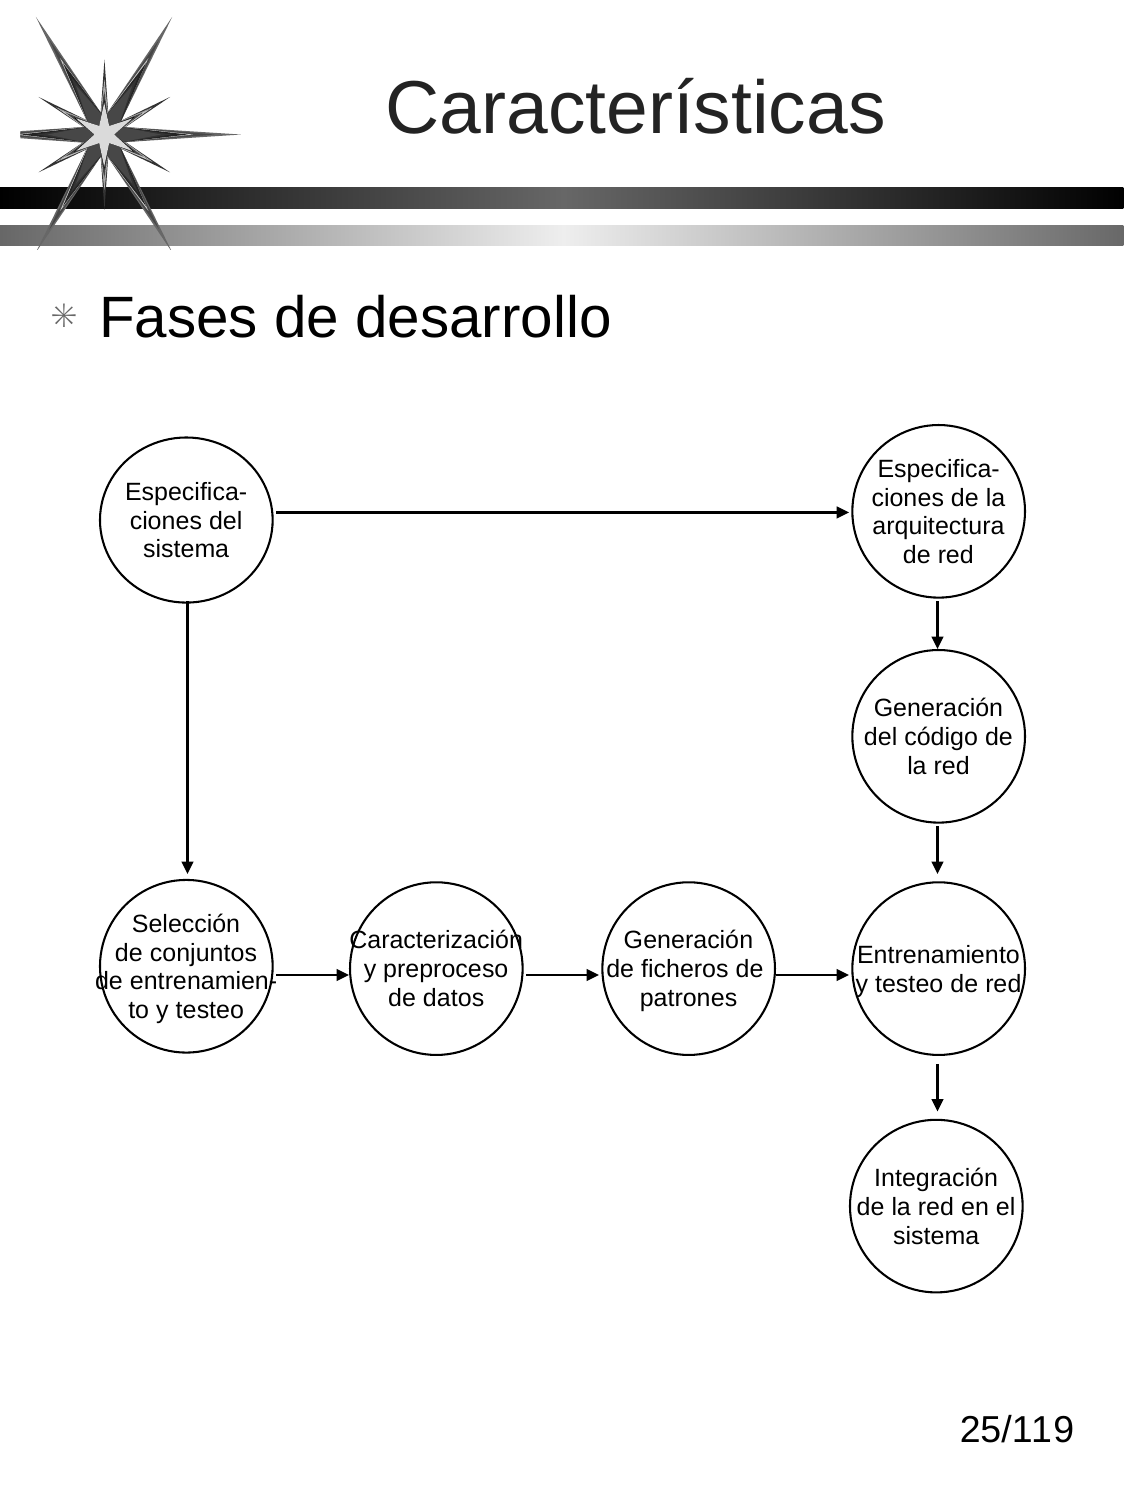

# Características
Fases de desarrollo
Especifica-
ciones de la
arquitectura
de red
Especifica-
ciones del
sistema
Generación
del código de
la red
Selección
de conjuntos
de entrenamien-
to y testeo
Caracterización
y preproceso
de datos
Generación
de ficheros de
patrones
Entrenamiento
y testeo de red
Integración
de la red en el
sistema